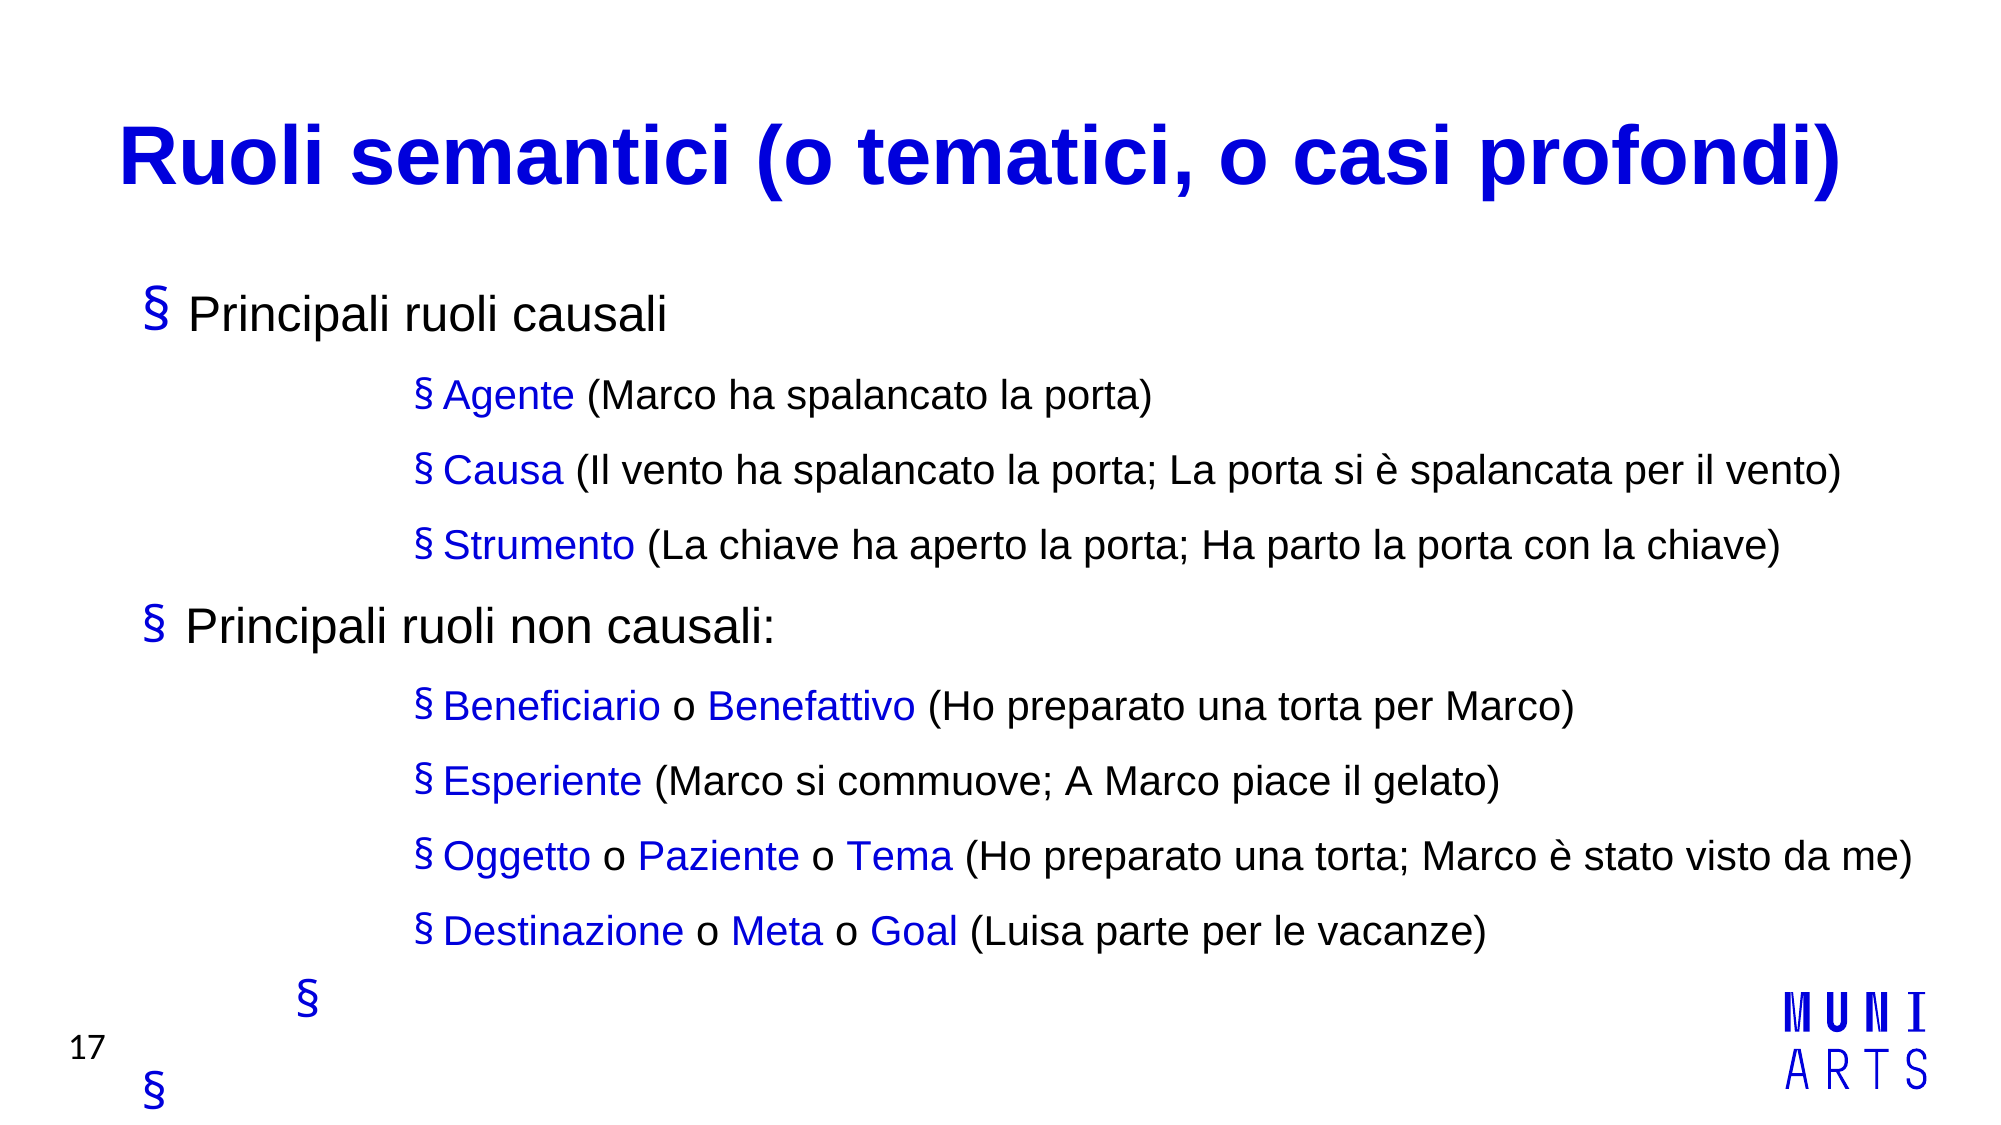

# Ruoli semantici (o tematici, o casi profondi)
 Principali ruoli causali
Agente (Marco ha spalancato la porta)
Causa (Il vento ha spalancato la porta; La porta si è spalancata per il vento)
Strumento (La chiave ha aperto la porta; Ha parto la porta con la chiave)
 Principali ruoli non causali:
Beneficiario o Benefattivo (Ho preparato una torta per Marco)
Esperiente (Marco si commuove; A Marco piace il gelato)
Oggetto o Paziente o Tema (Ho preparato una torta; Marco è stato visto da me)
Destinazione o Meta o Goal (Luisa parte per le vacanze)